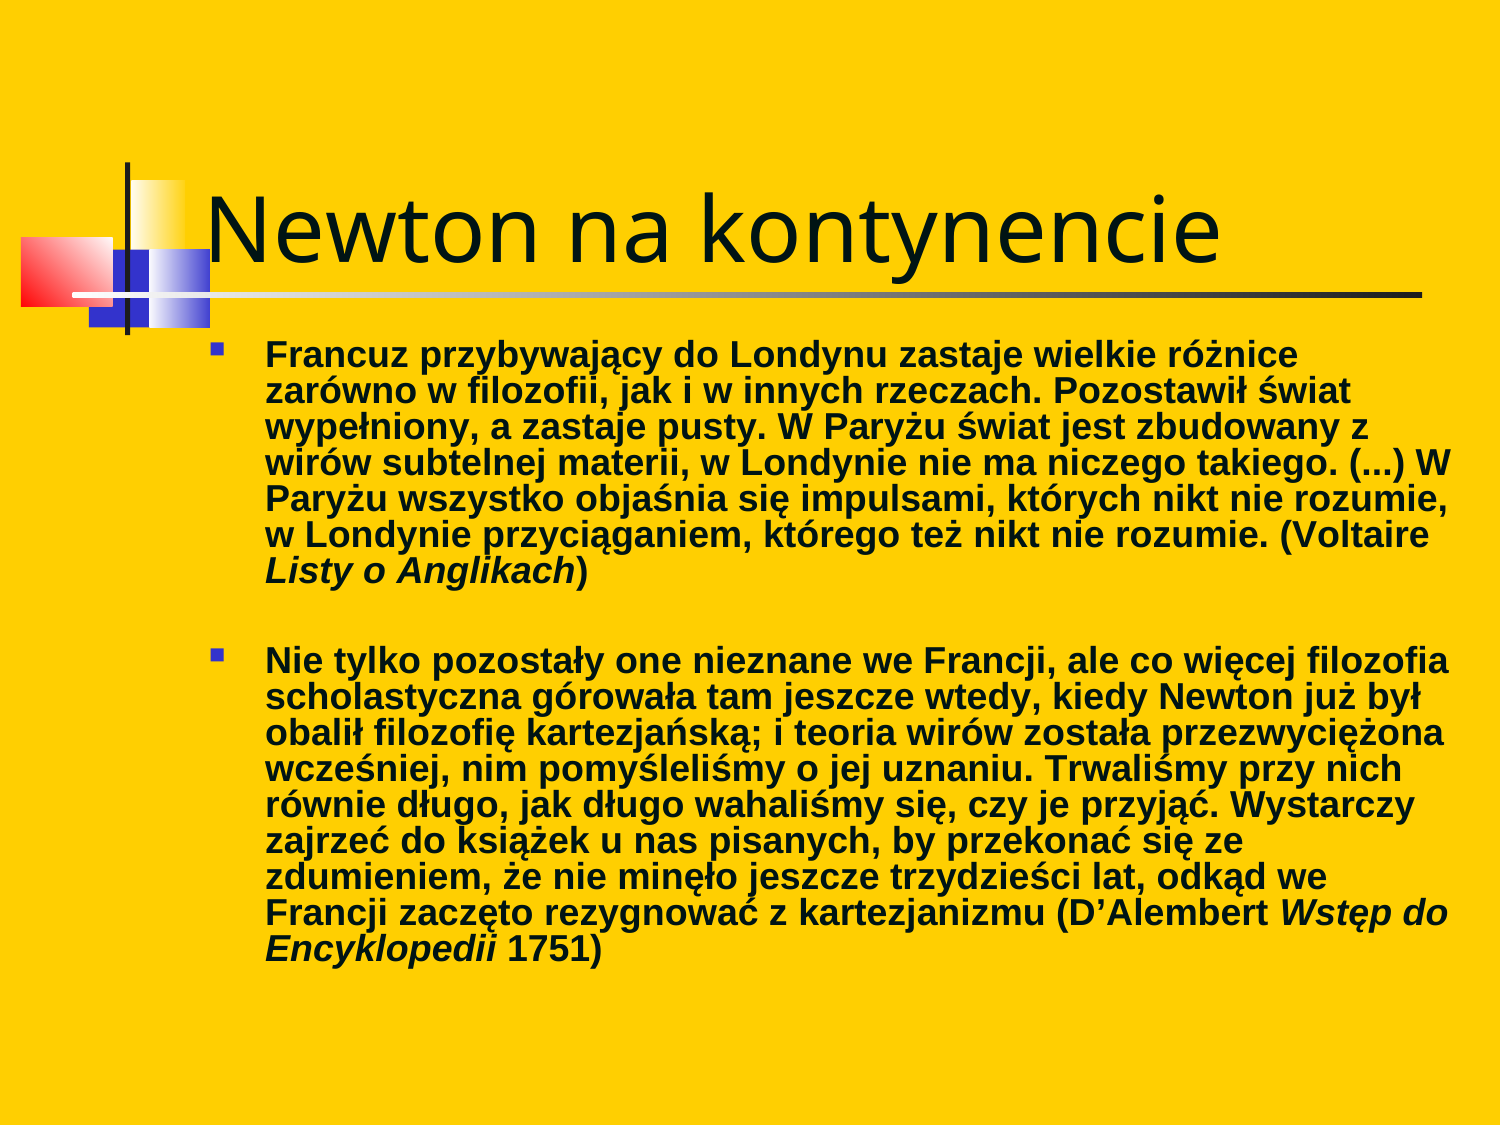

# Newton na kontynencie
Francuz przybywający do Londynu zastaje wielkie różnice zarówno w filozofii, jak i w innych rzeczach. Pozostawił świat wypełniony, a zastaje pusty. W Paryżu świat jest zbudowany z wirów subtelnej materii, w Londynie nie ma niczego takiego. (...) W Paryżu wszystko objaśnia się impulsami, których nikt nie rozumie, w Londynie przyciąganiem, którego też nikt nie rozumie. (Voltaire Listy o Anglikach)
Nie tylko pozostały one nieznane we Francji, ale co więcej filozofia scholastyczna górowała tam jeszcze wtedy, kiedy Newton już był obalił filozofię kartezjańską; i teoria wirów została przezwyciężona wcześniej, nim pomyśleliśmy o jej uznaniu. Trwaliśmy przy nich równie długo, jak długo wahaliśmy się, czy je przyjąć. Wystarczy zajrzeć do książek u nas pisanych, by przekonać się ze zdumieniem, że nie minęło jeszcze trzydzieści lat, odkąd we Francji zaczęto rezygnować z kartezjanizmu (D’Alembert Wstęp do Encyklopedii 1751)